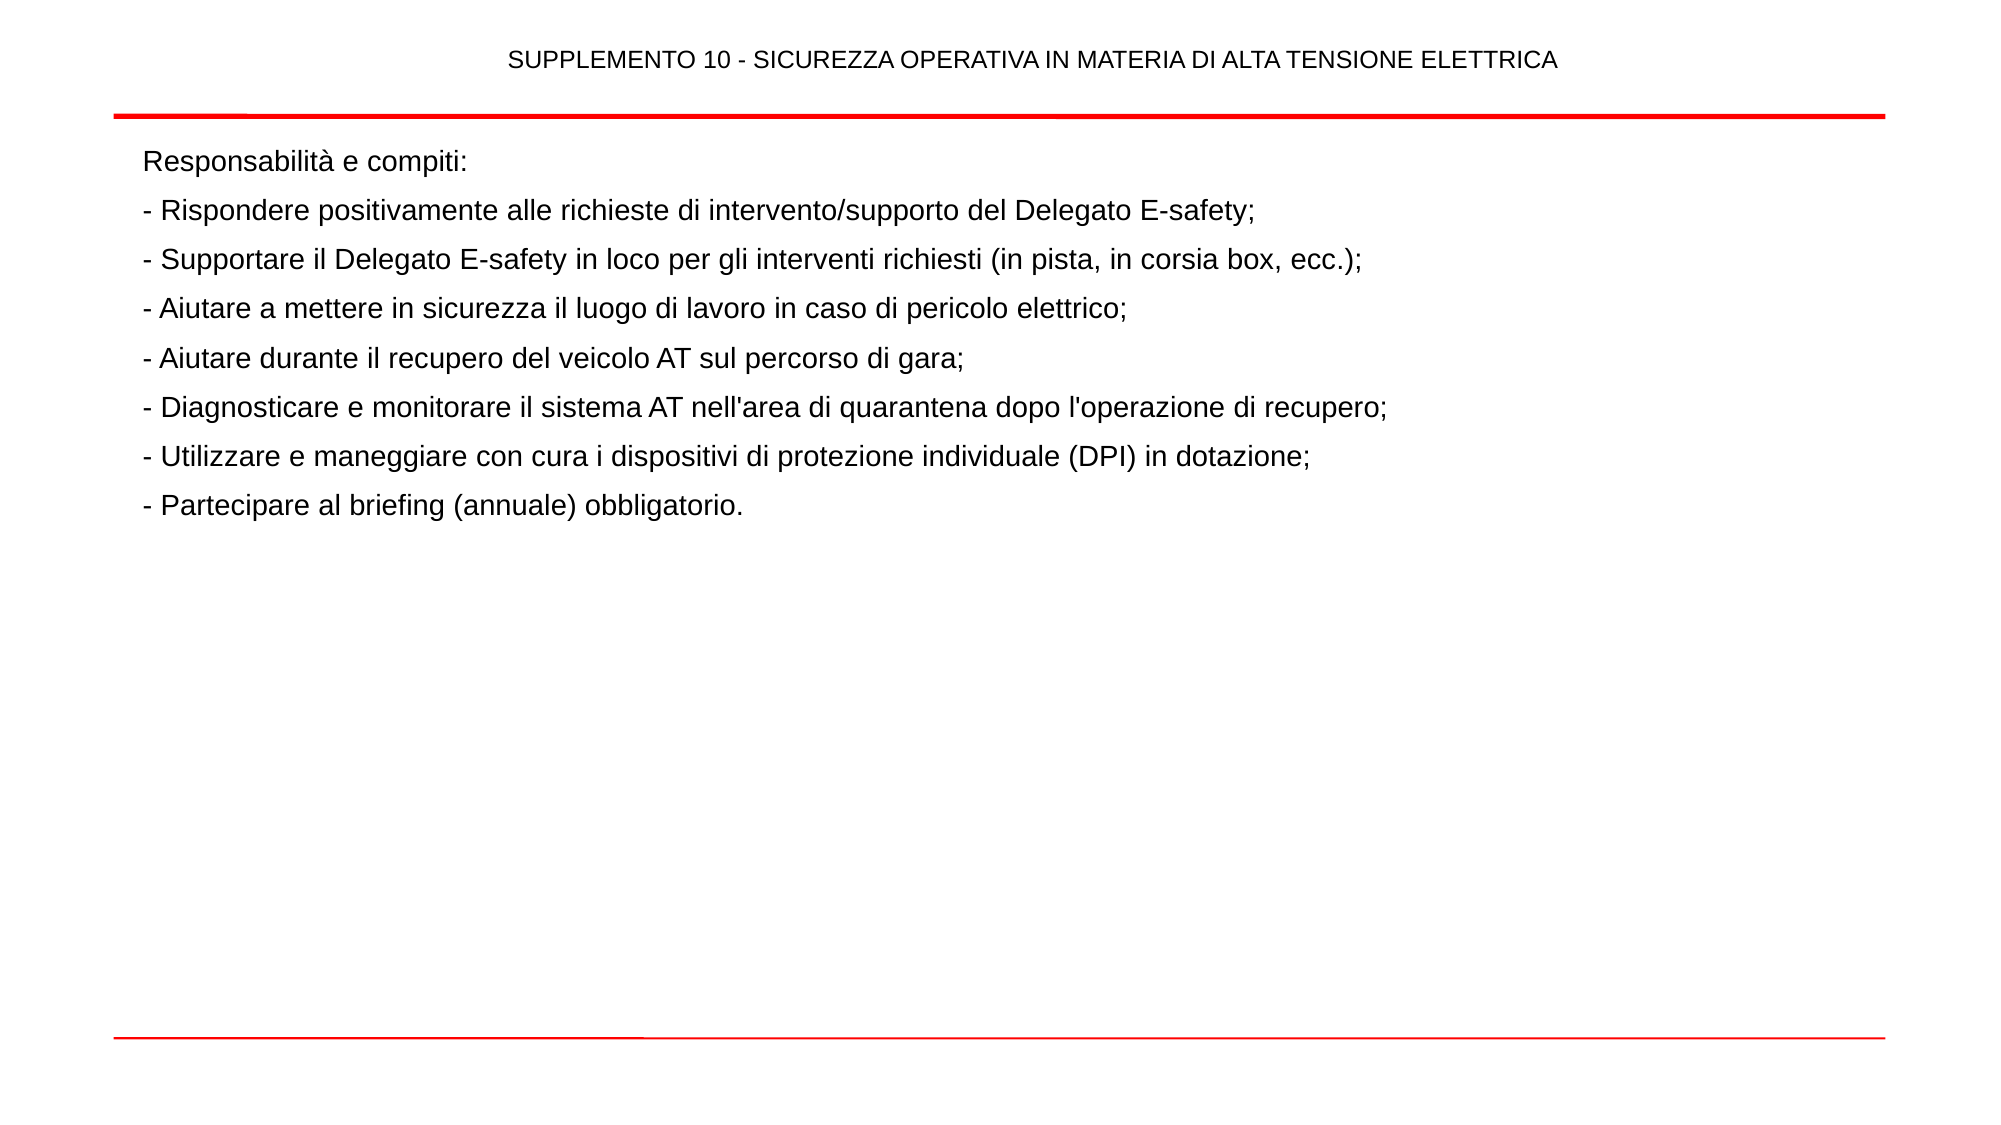

SUPPLEMENTO 10 - SICUREZZA OPERATIVA IN MATERIA DI ALTA TENSIONE ELETTRICA
Responsabilità e compiti:
- Rispondere positivamente alle richieste di intervento/supporto del Delegato E-safety;
- Supportare il Delegato E-safety in loco per gli interventi richiesti (in pista, in corsia box, ecc.);
- Aiutare a mettere in sicurezza il luogo di lavoro in caso di pericolo elettrico;
- Aiutare durante il recupero del veicolo AT sul percorso di gara;
- Diagnosticare e monitorare il sistema AT nell'area di quarantena dopo l'operazione di recupero;
- Utilizzare e maneggiare con cura i dispositivi di protezione individuale (DPI) in dotazione;
- Partecipare al briefing (annuale) obbligatorio.